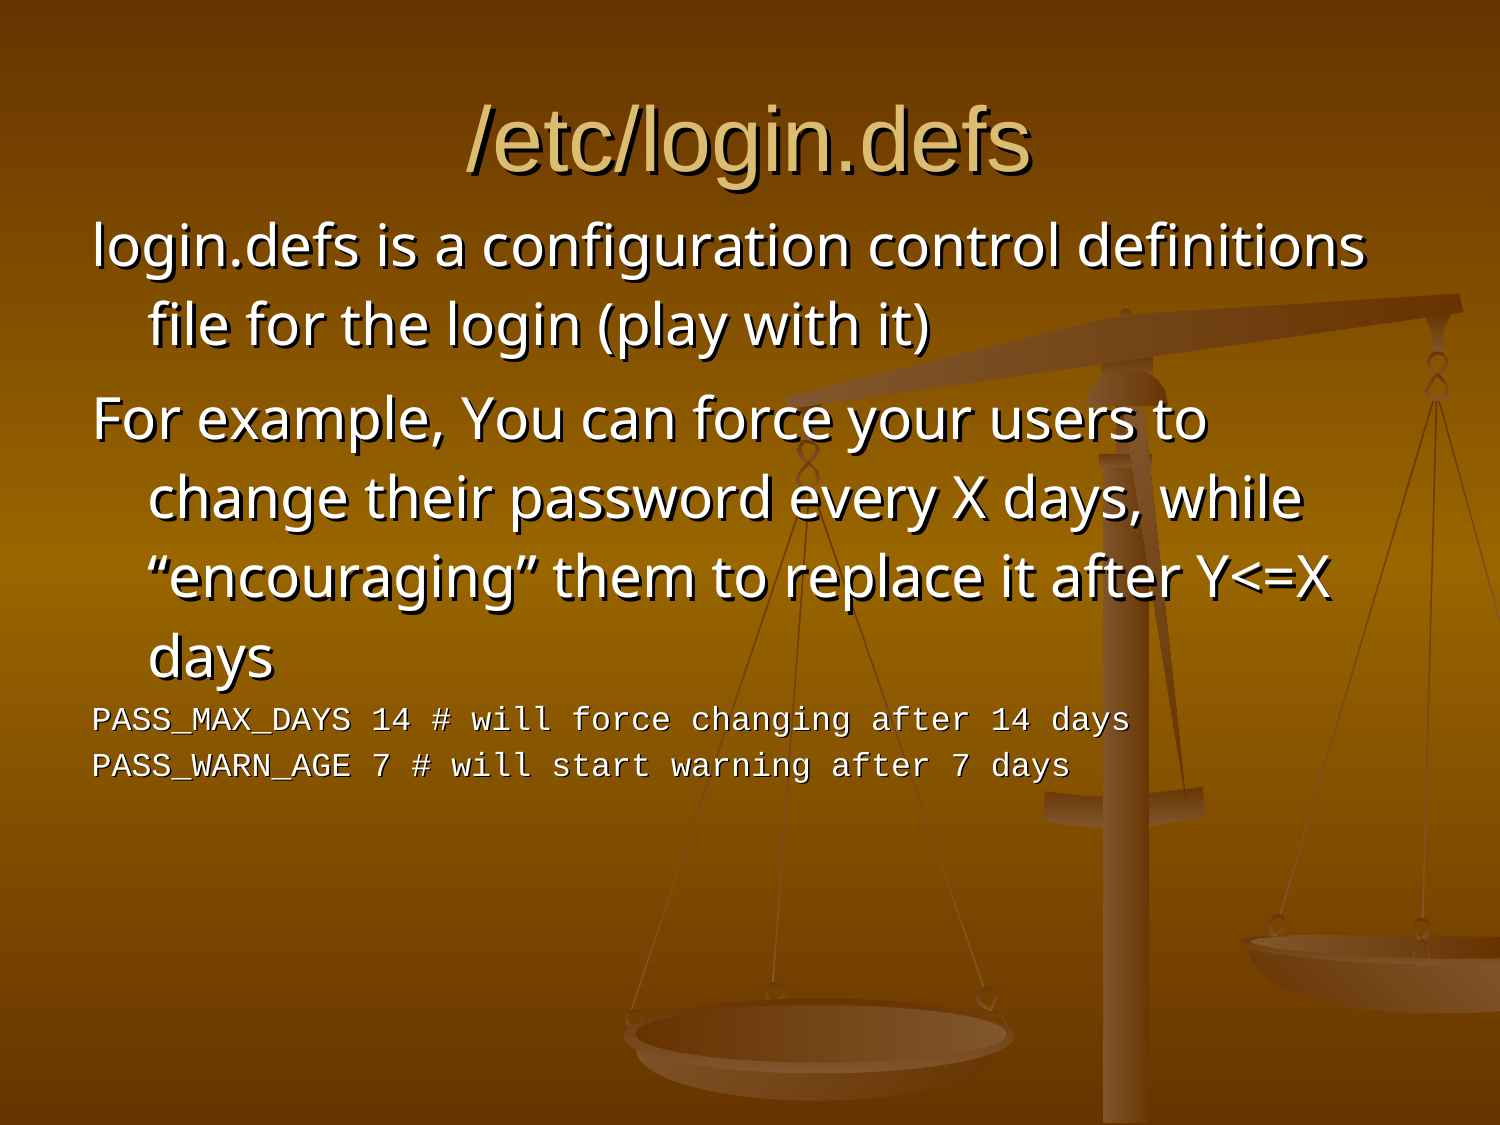

# /etc/login.defs
login.defs is a configuration control definitions file for the login (play with it)
For example, You can force your users to change their password every X days, while “encouraging” them to replace it after Y<=X days
PASS_MAX_DAYS 14 # will force changing after 14 days
PASS_WARN_AGE 7 # will start warning after 7 days